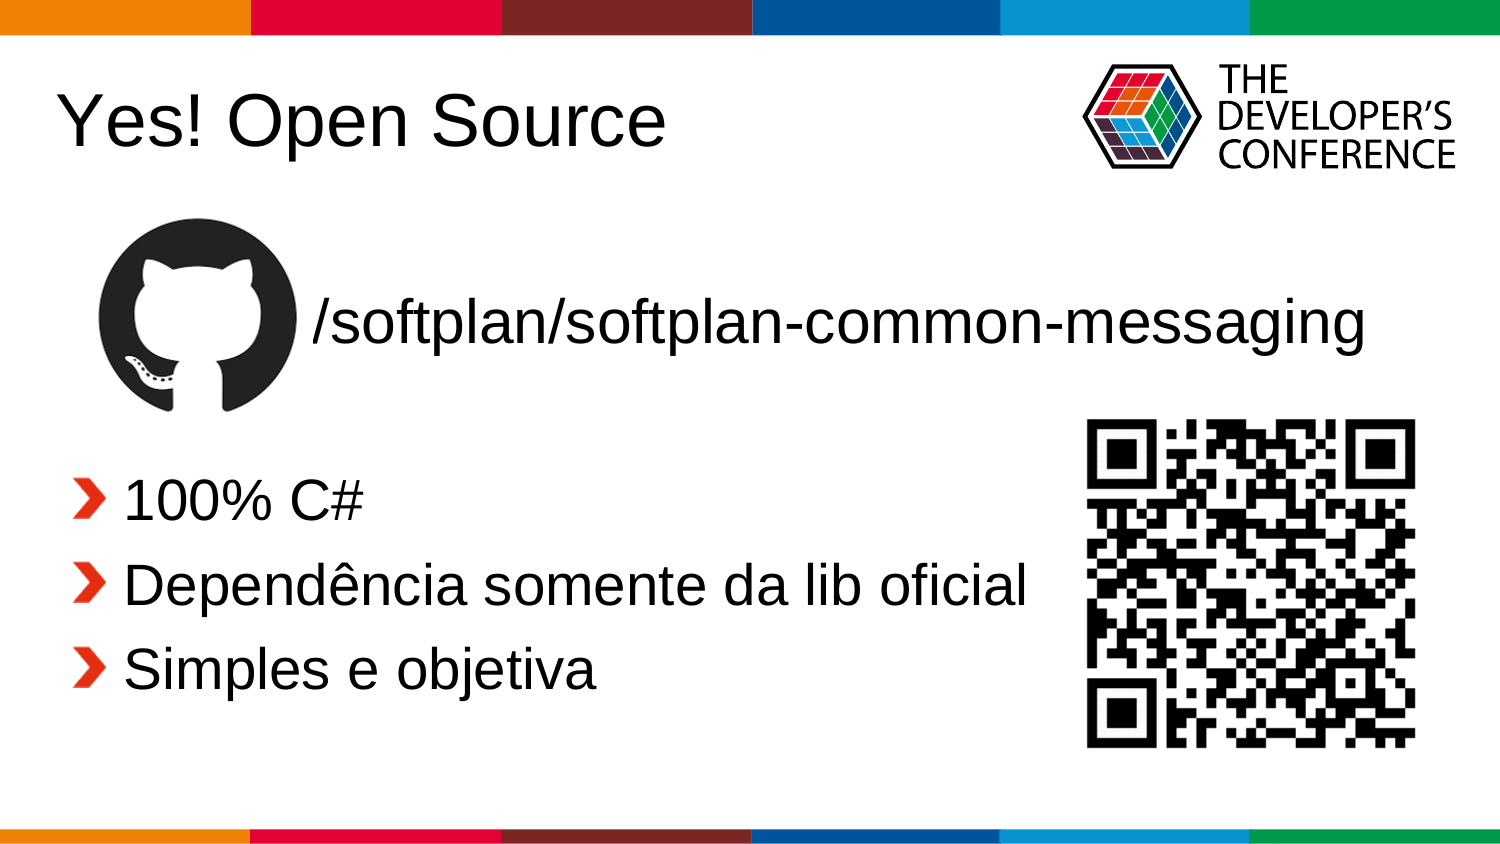

# Yes! Open Source
/softplan/softplan-common-messaging
100% C#
Dependência somente da lib oficial
Simples e objetiva